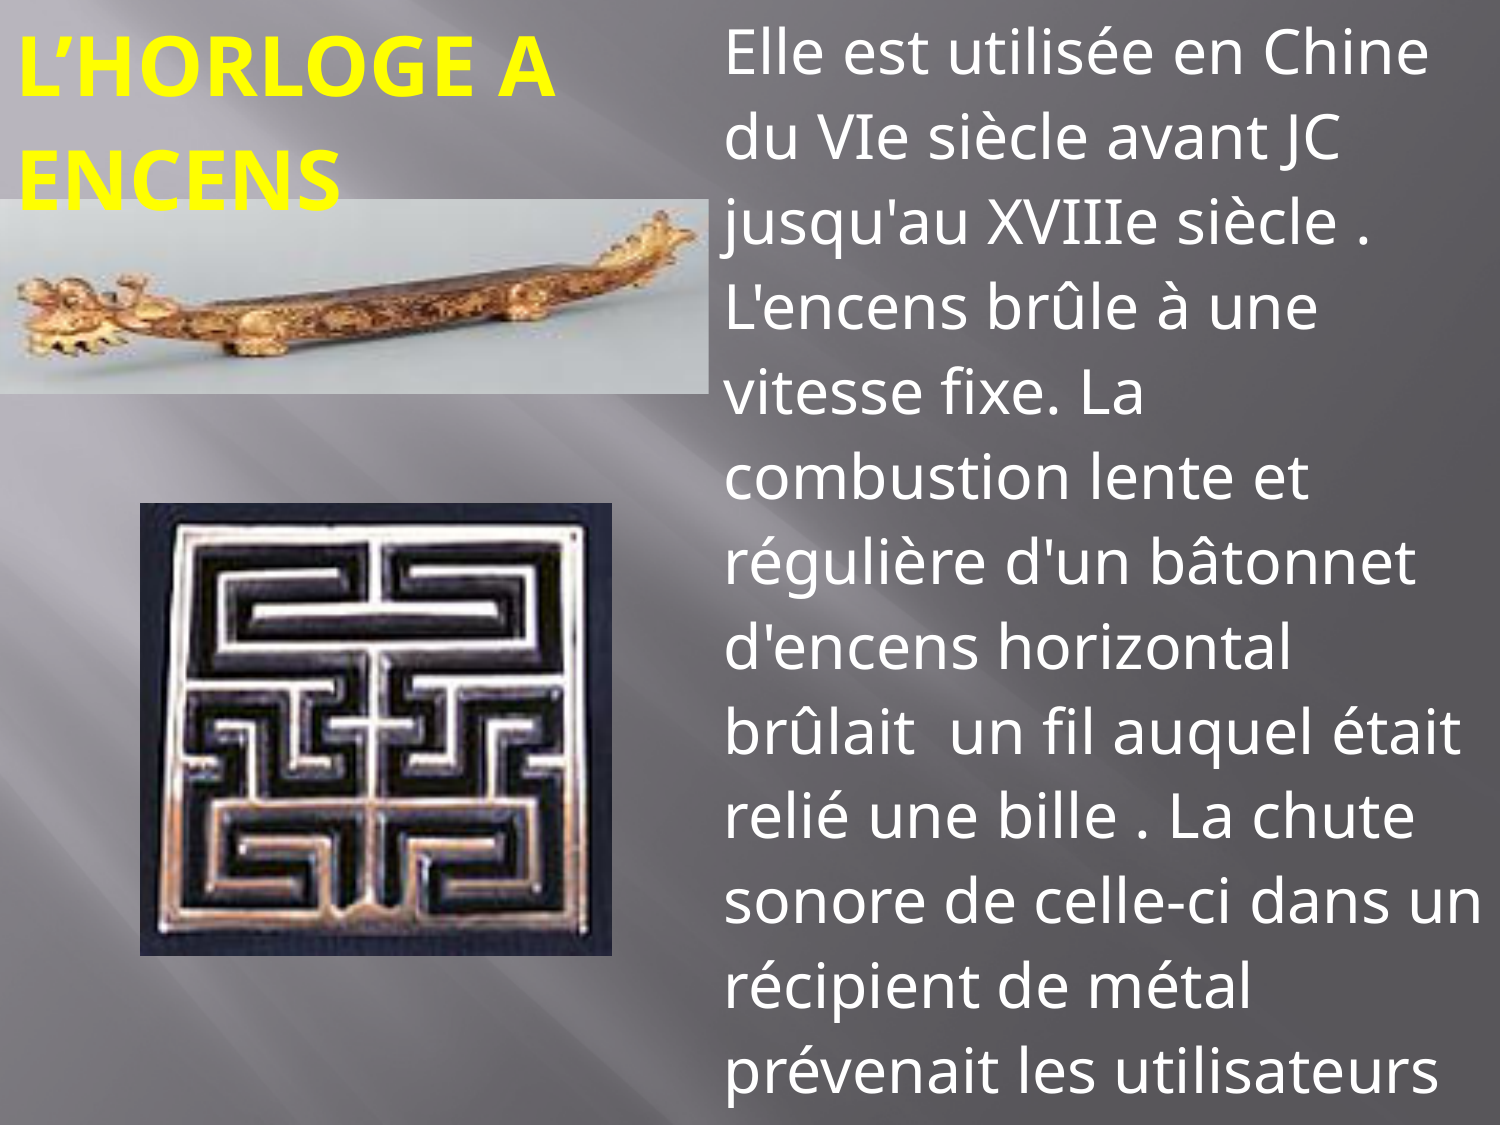

L’HORLOGE A ENCENS
Elle est utilisée en Chine du VIe siècle avant JC jusqu'au XVIIIe siècle . L'encens brûle à une vitesse fixe. La combustion lente et régulière d'un bâtonnet d'encens horizontal brûlait un fil auquel était relié une bille . La chute sonore de celle-ci dans un récipient de métal prévenait les utilisateurs de l'écoulement d'une durée .